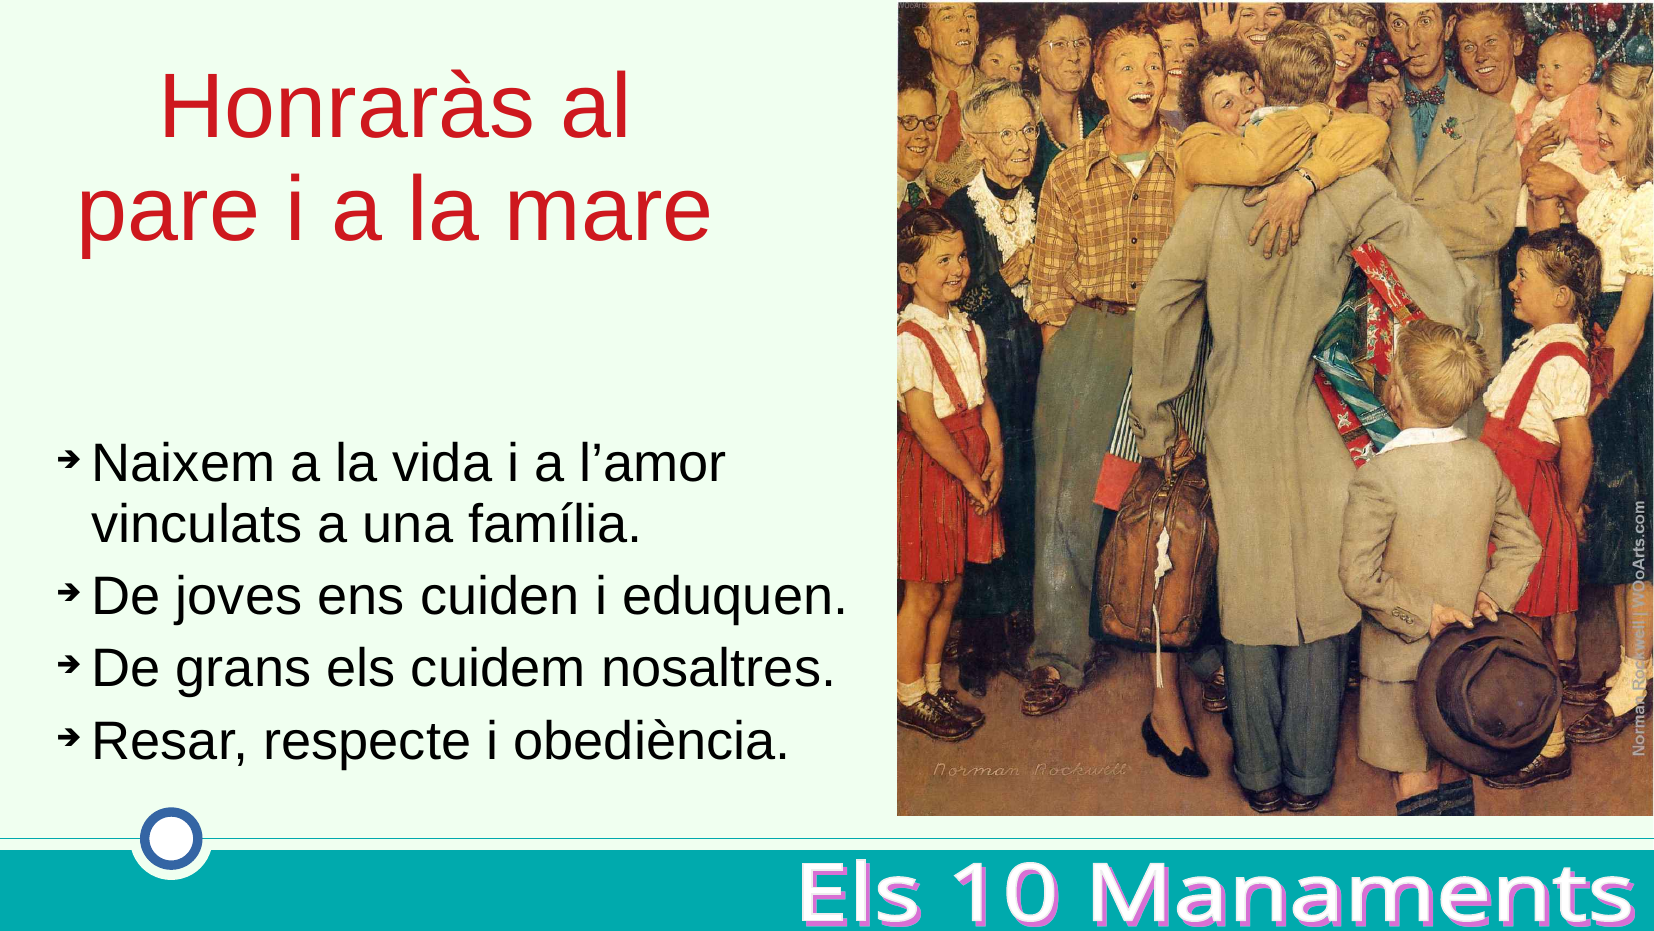

Honraràs al pare i a la mare
Naixem a la vida i a l’amor vinculats a una família.
De joves ens cuiden i eduquen.
De grans els cuidem nosaltres.
Resar, respecte i obediència.
Els 10 Manaments